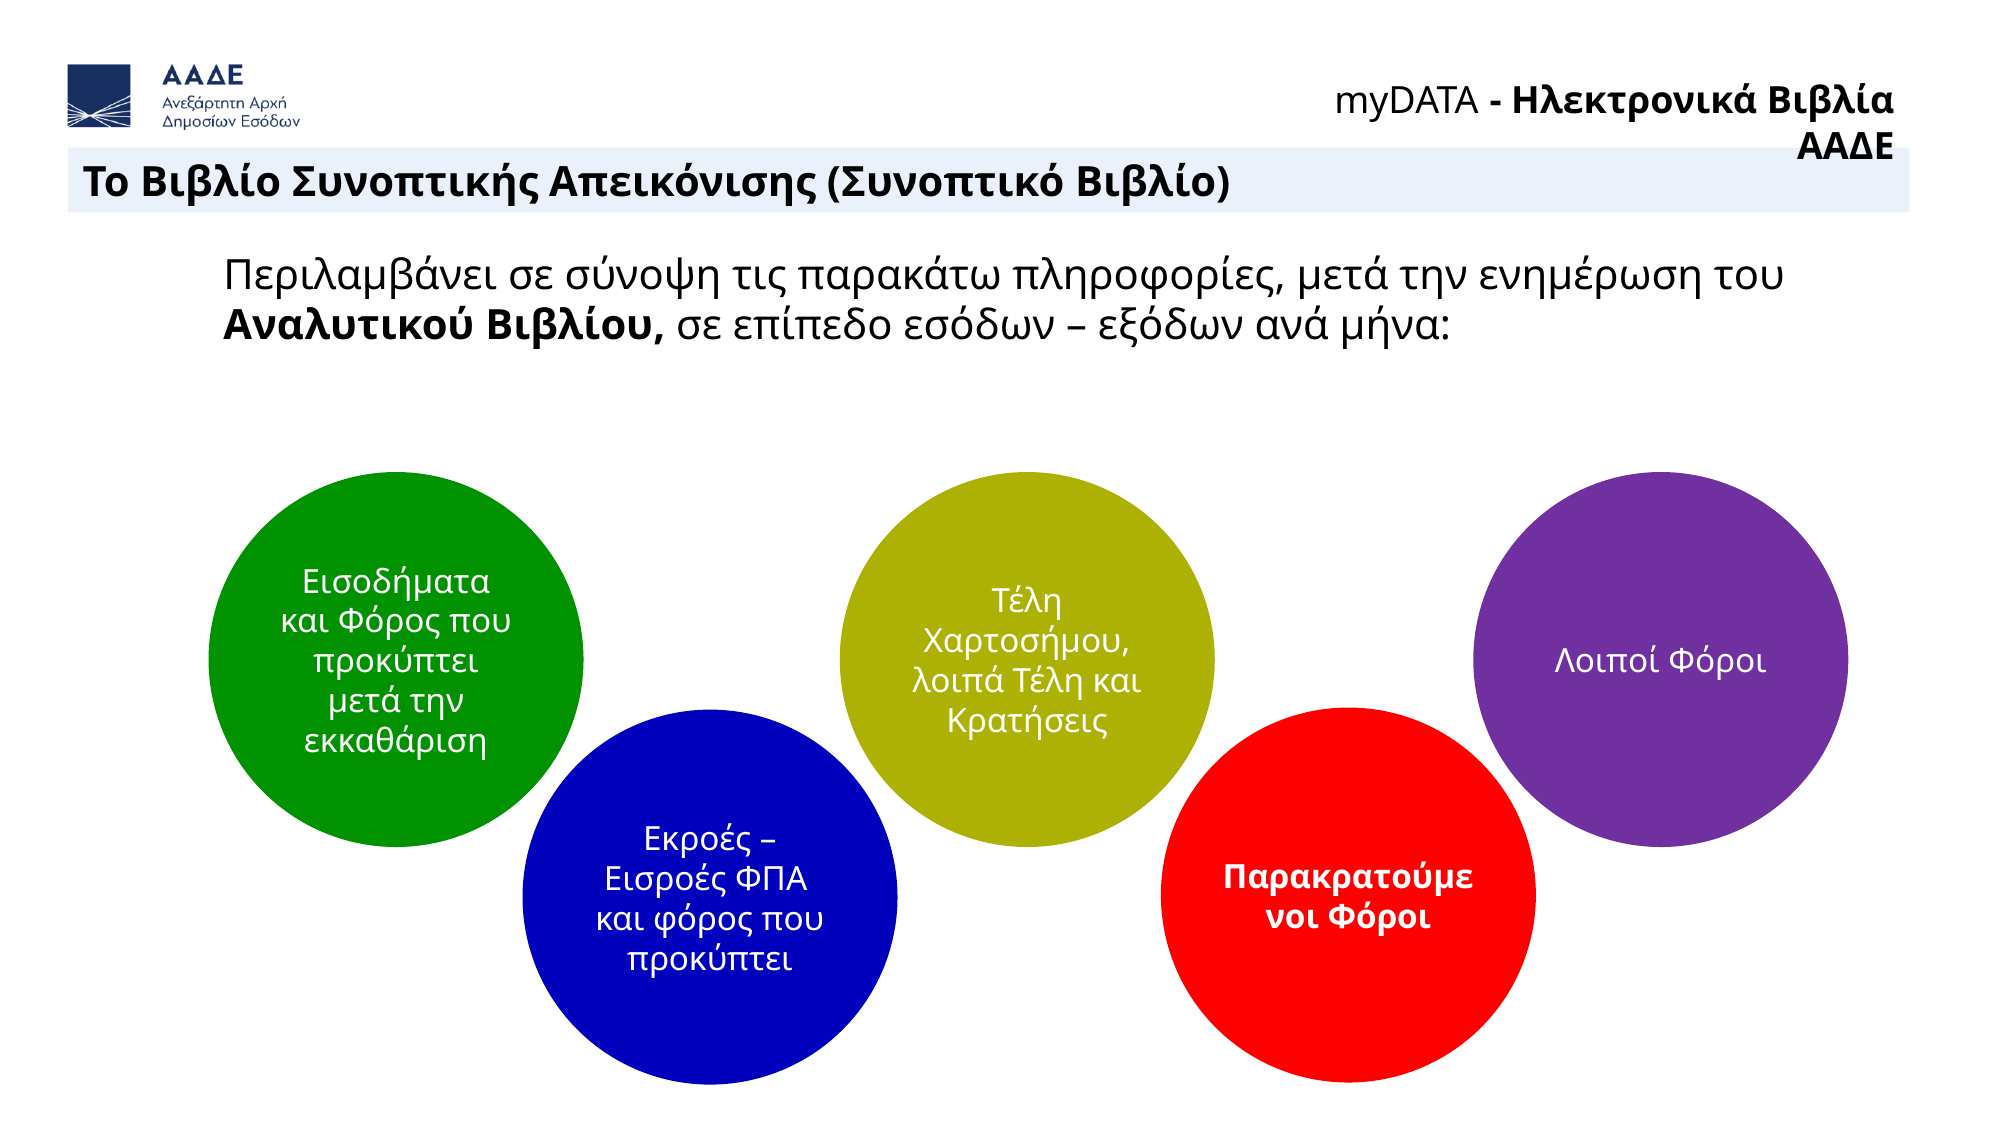

myDATA - Ηλεκτρονικά Βιβλία ΑΑΔΕ
Το Βιβλίο Συνοπτικής Απεικόνισης (Συνοπτικό Βιβλίο)
Περιλαμβάνει σε σύνοψη τις παρακάτω πληροφορίες, μετά την ενημέρωση του Αναλυτικού Βιβλίου, σε επίπεδο εσόδων – εξόδων ανά μήνα:
Εισοδήματα και Φόρος που προκύπτει μετά την εκκαθάριση
Τέλη Χαρτοσήμου, λοιπά Τέλη και Κρατήσεις
Λοιποί Φόροι
Παρακρατούμενοι Φόροι
Εκροές – Εισροές ΦΠΑ και φόρος που προκύπτει